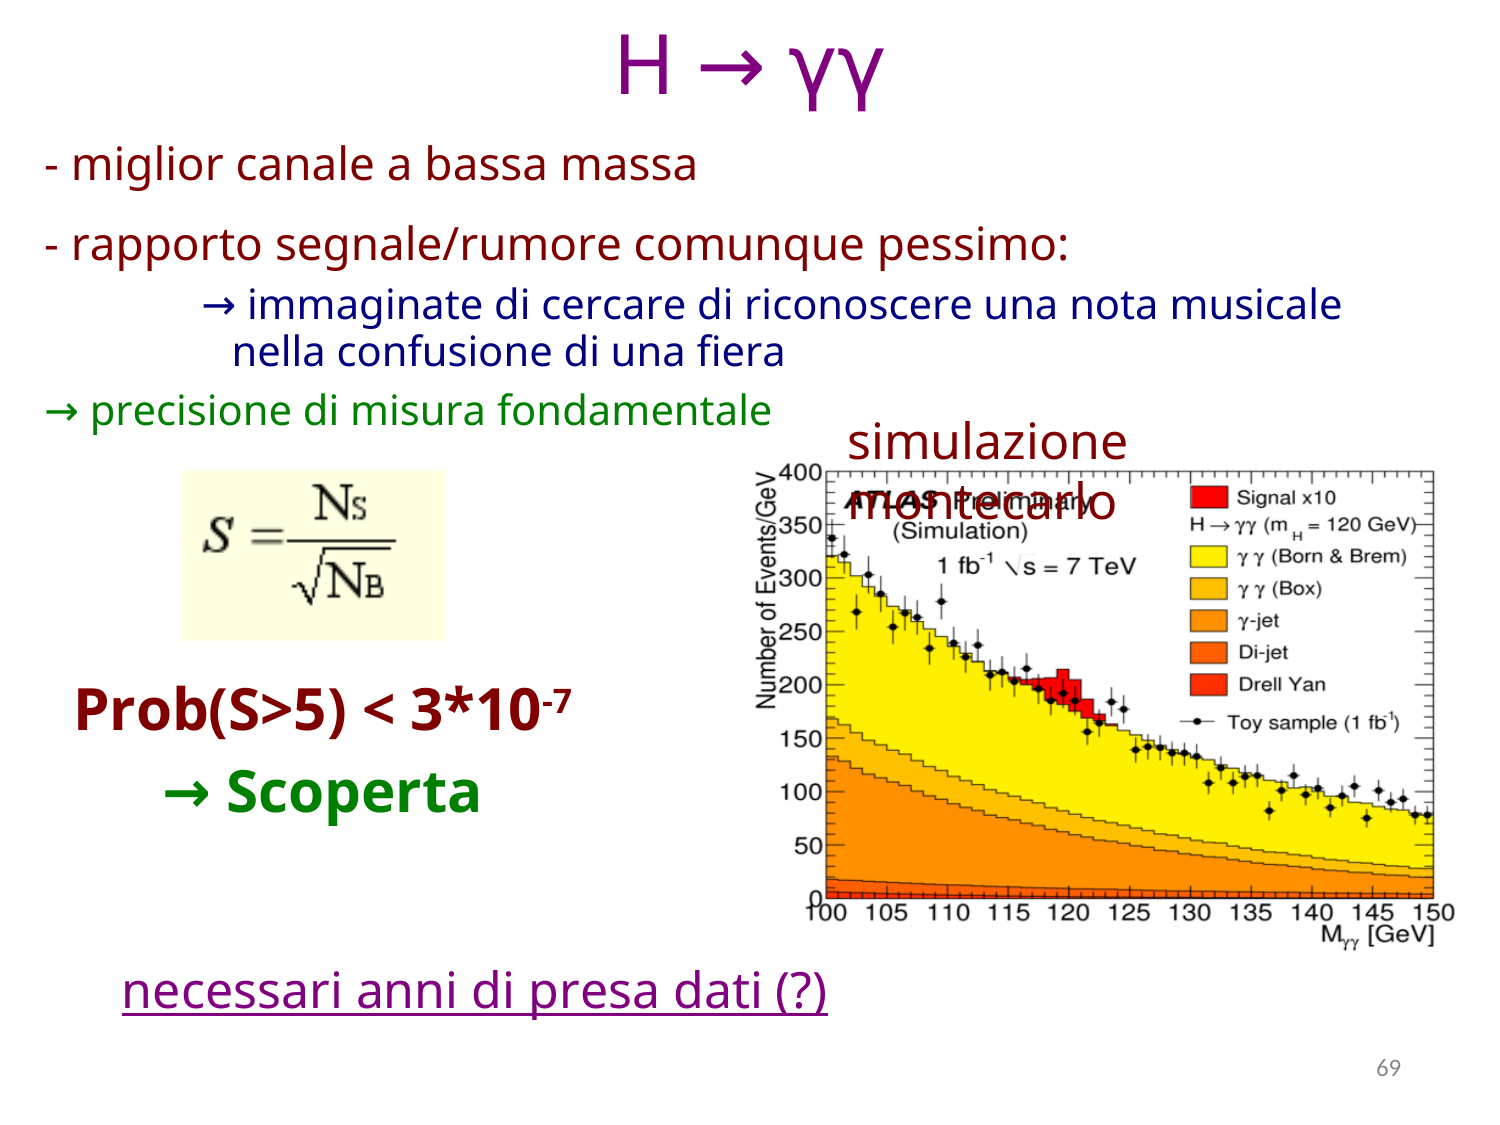

H → γγ
- miglior canale a bassa massa
- rapporto segnale/rumore comunque pessimo:
→ immaginate di cercare di riconoscere una nota musicale nella confusione di una fiera
→ precisione di misura fondamentale
simulazione montecarlo
# Prob(S>5) < 3*10-7
→ Scoperta
necessari anni di presa dati (?)
69